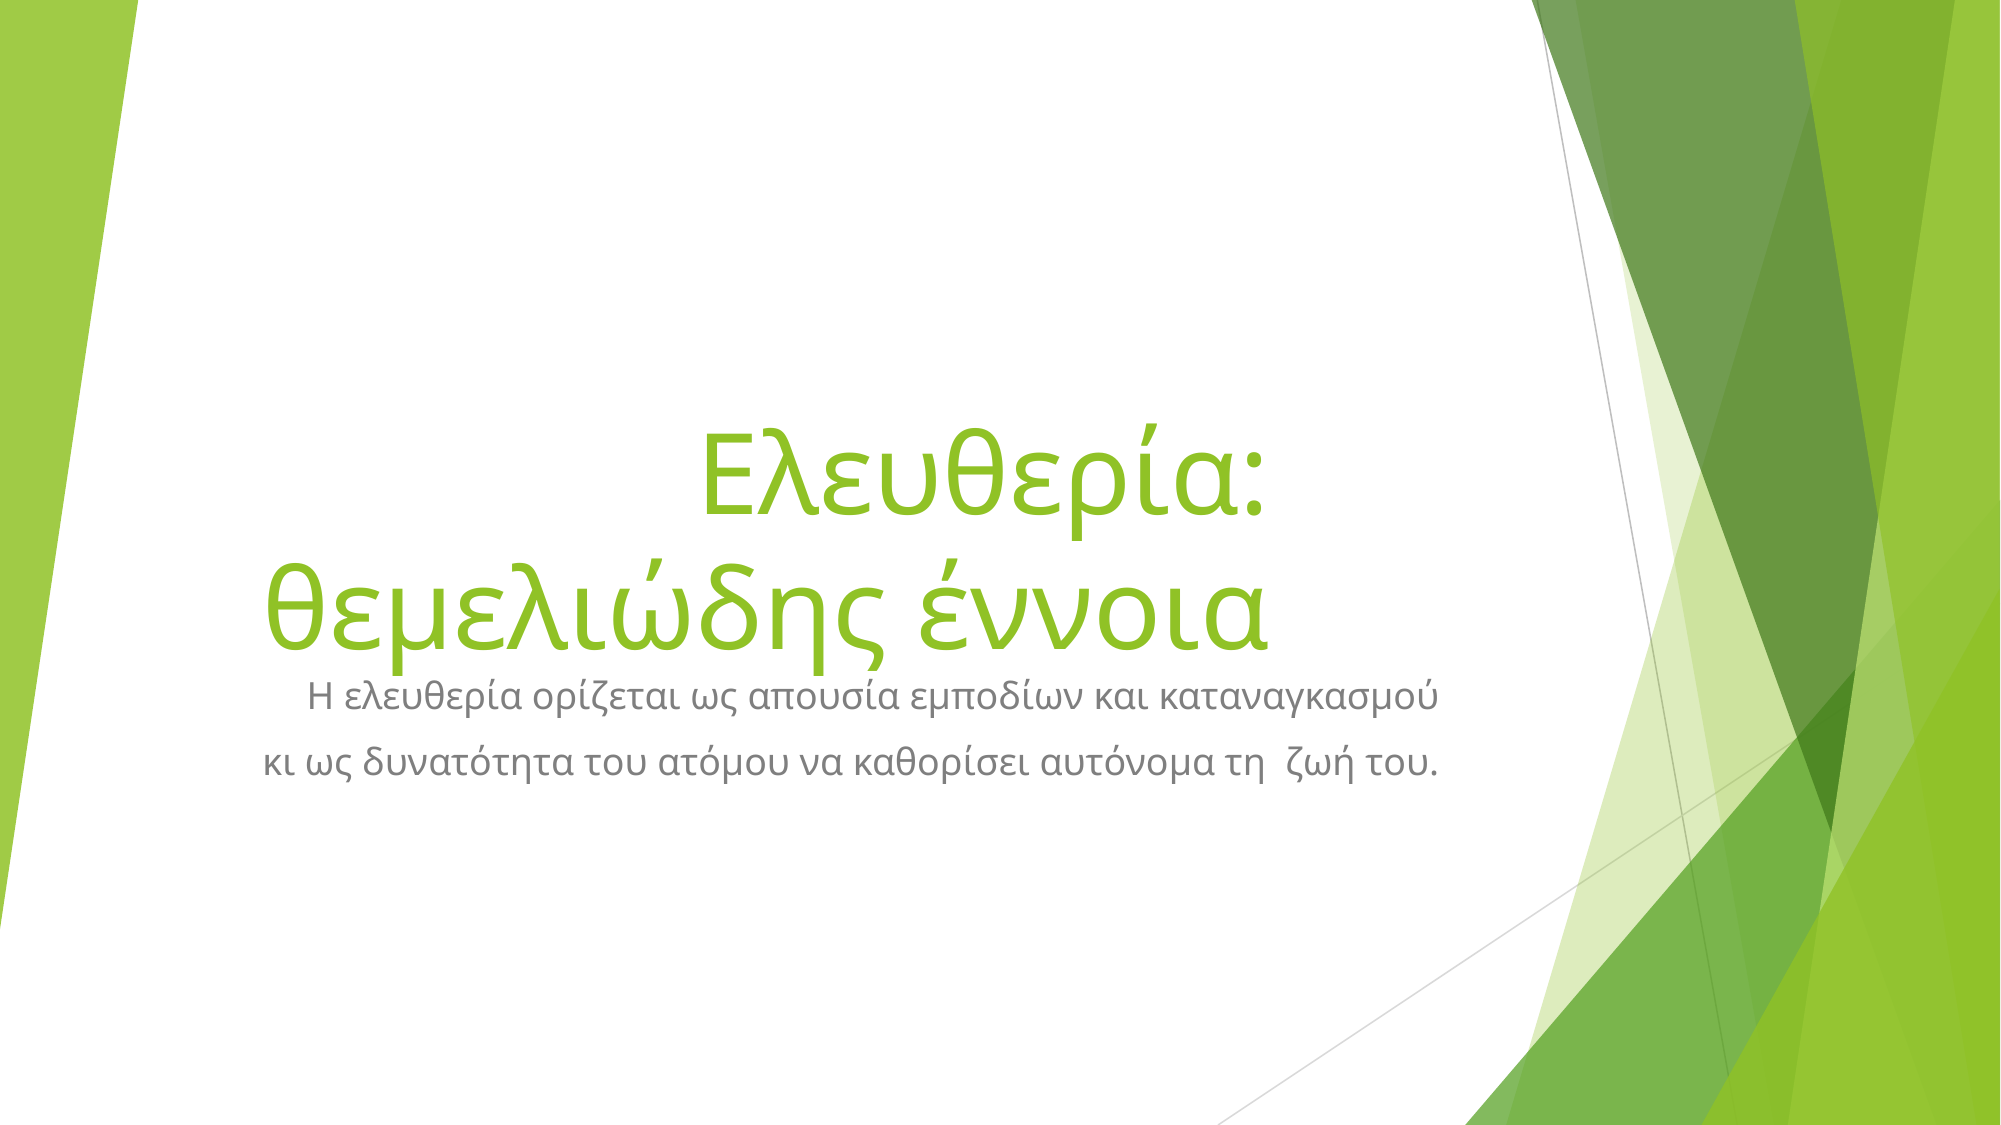

# Ελευθερία: θεμελιώδης έννοια
Η ελευθερία ορίζεται ως απουσία εμποδίων και καταναγκασμού
κι ως δυνατότητα του ατόμου να καθορίσει αυτόνομα τη ζωή του.